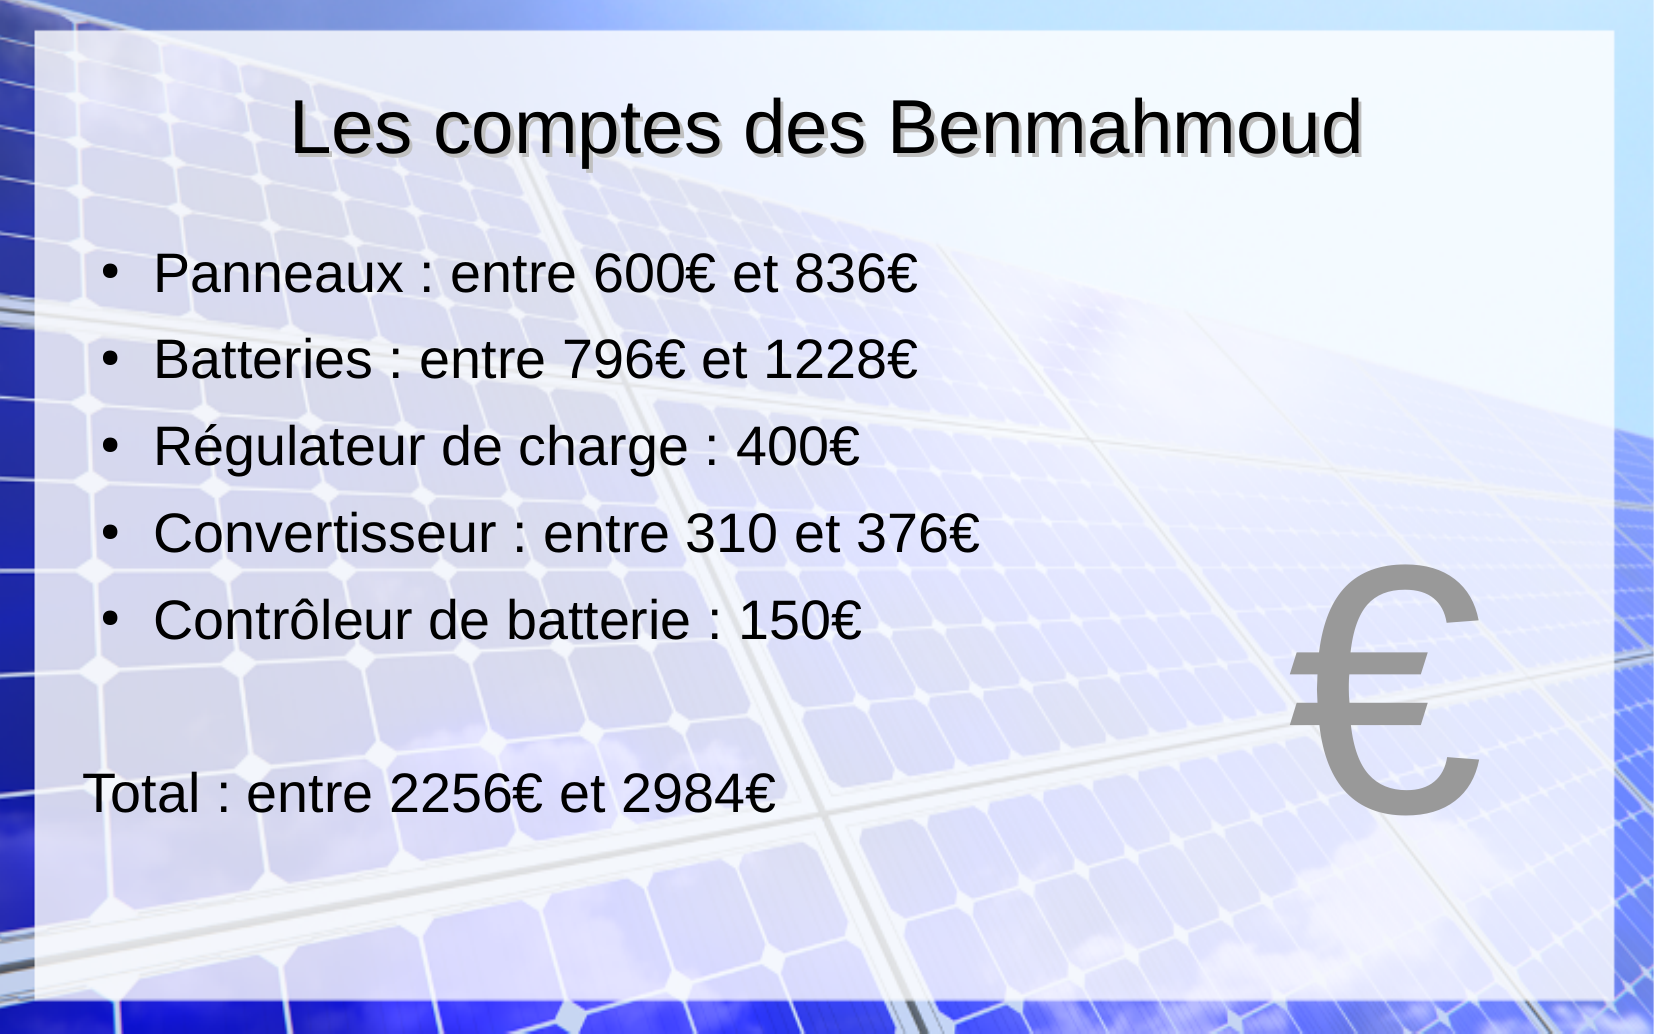

# Les comptes des Benmahmoud
Panneaux : entre 600€ et 836€
Batteries : entre 796€ et 1228€
Régulateur de charge : 400€
Convertisseur : entre 310 et 376€
Contrôleur de batterie : 150€
Total : entre 2256€ et 2984€
€